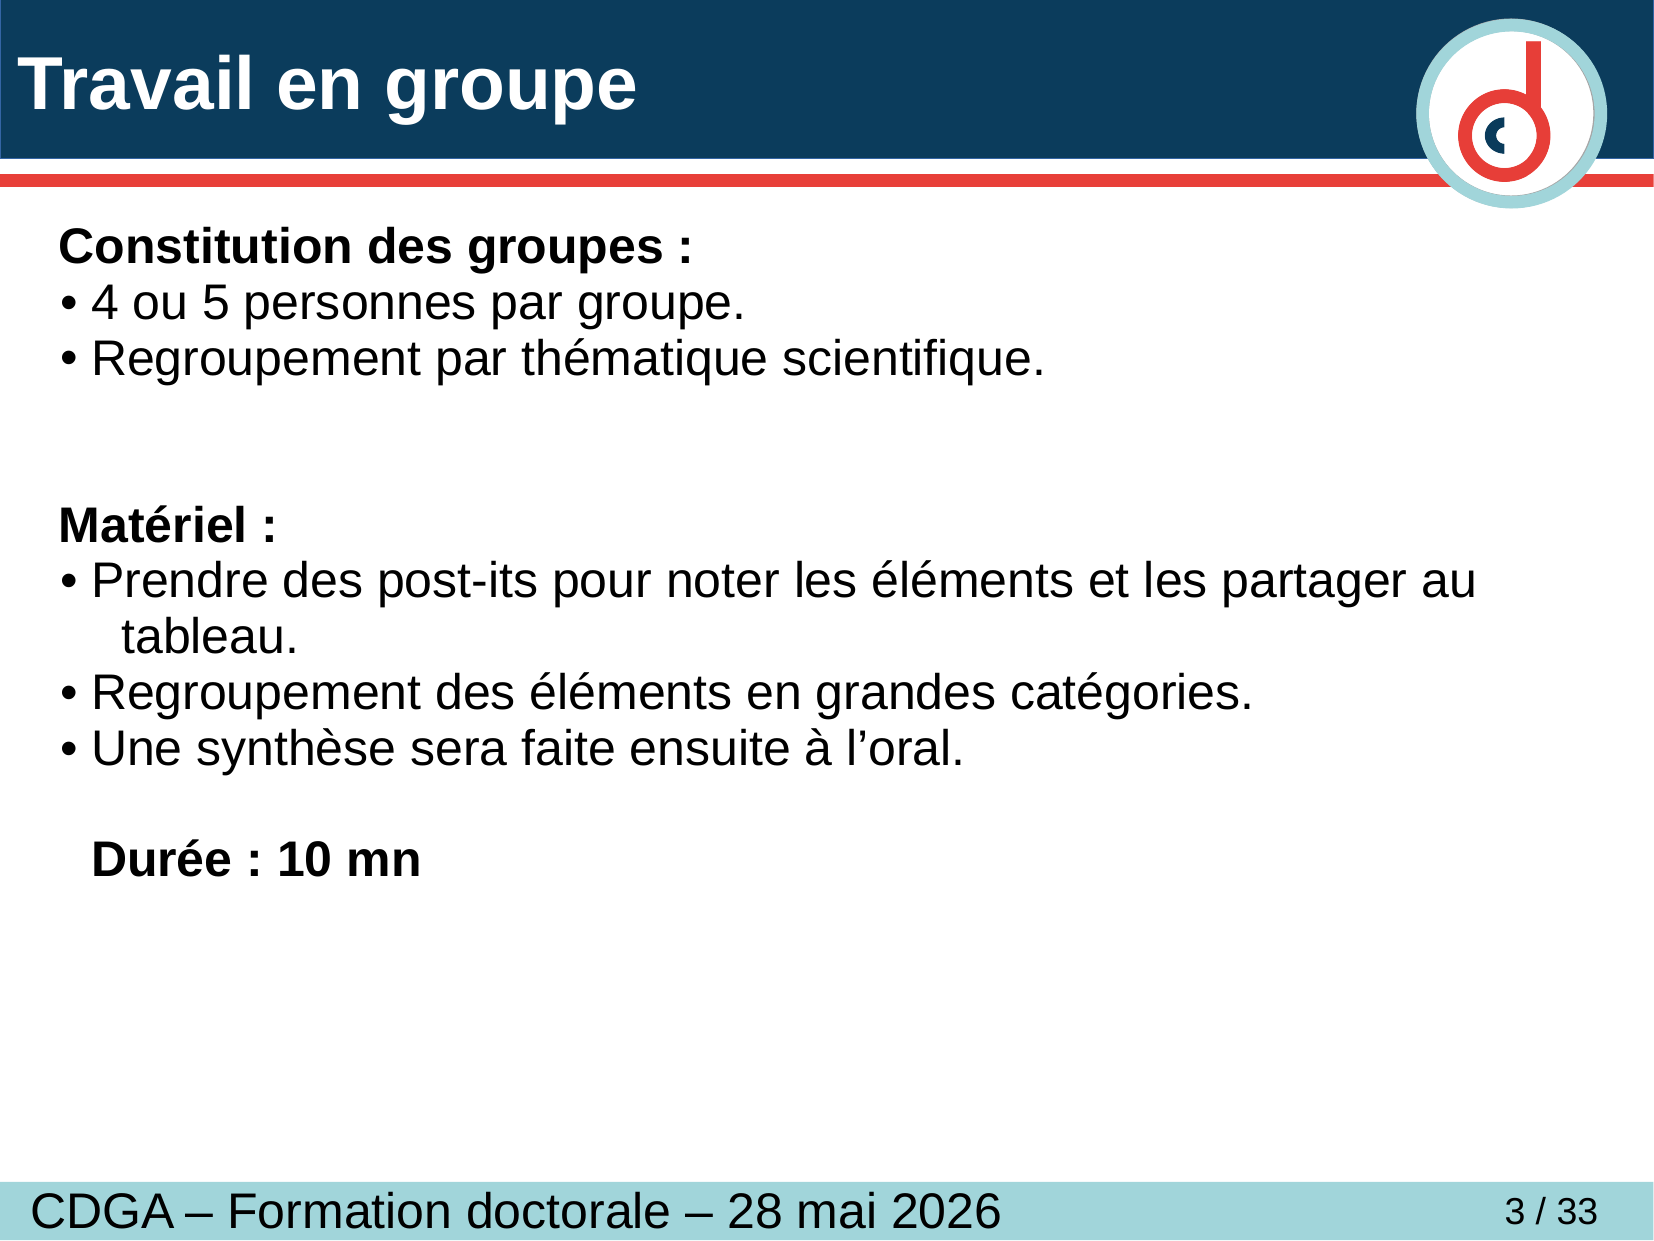

# Travail en groupe
Constitution des groupes :
4 ou 5 personnes par groupe.
Regroupement par thématique scientifique.
Matériel :
Prendre des post-its pour noter les éléments et les partager au tableau.
Regroupement des éléments en grandes catégories.
Une synthèse sera faite ensuite à l’oral.
Durée : 10 mn